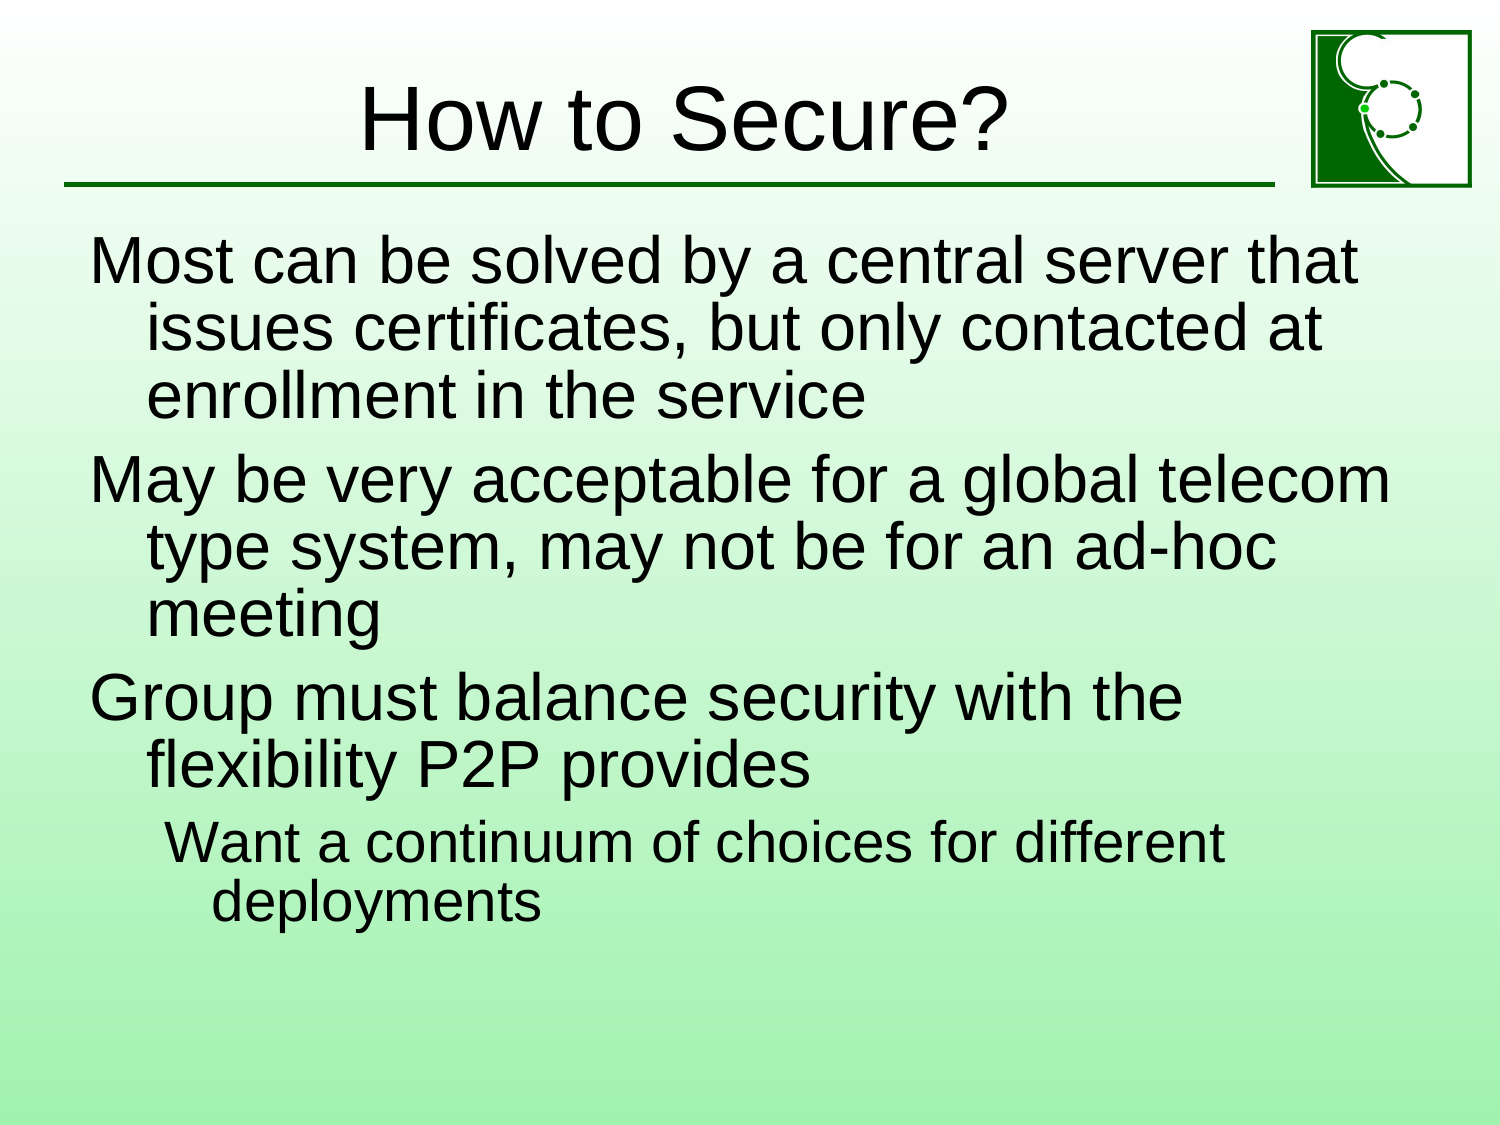

# How to Secure?
Most can be solved by a central server that issues certificates, but only contacted at enrollment in the service
May be very acceptable for a global telecom type system, may not be for an ad-hoc meeting
Group must balance security with the flexibility P2P provides
Want a continuum of choices for different deployments